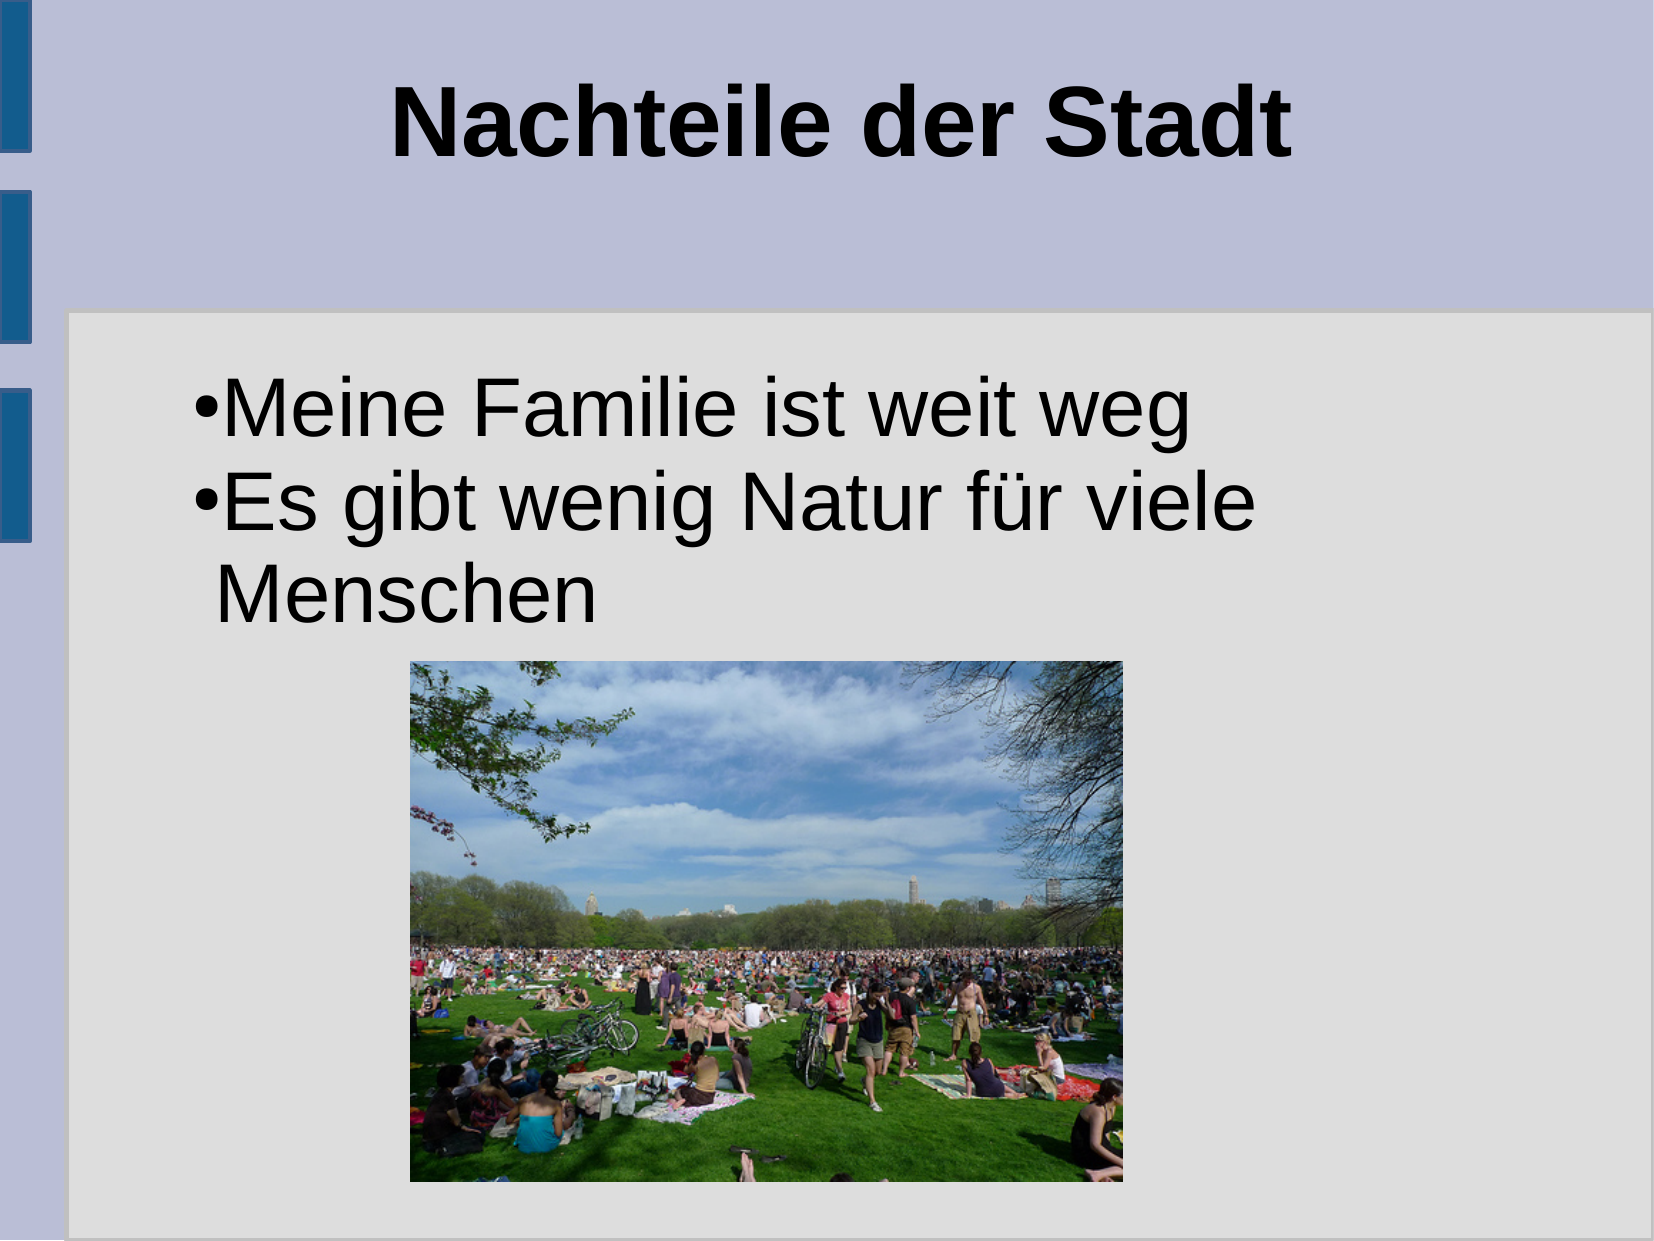

Nachteile der Stadt
Meine Familie ist weit weg
Es gibt wenig Natur für viele Menschen